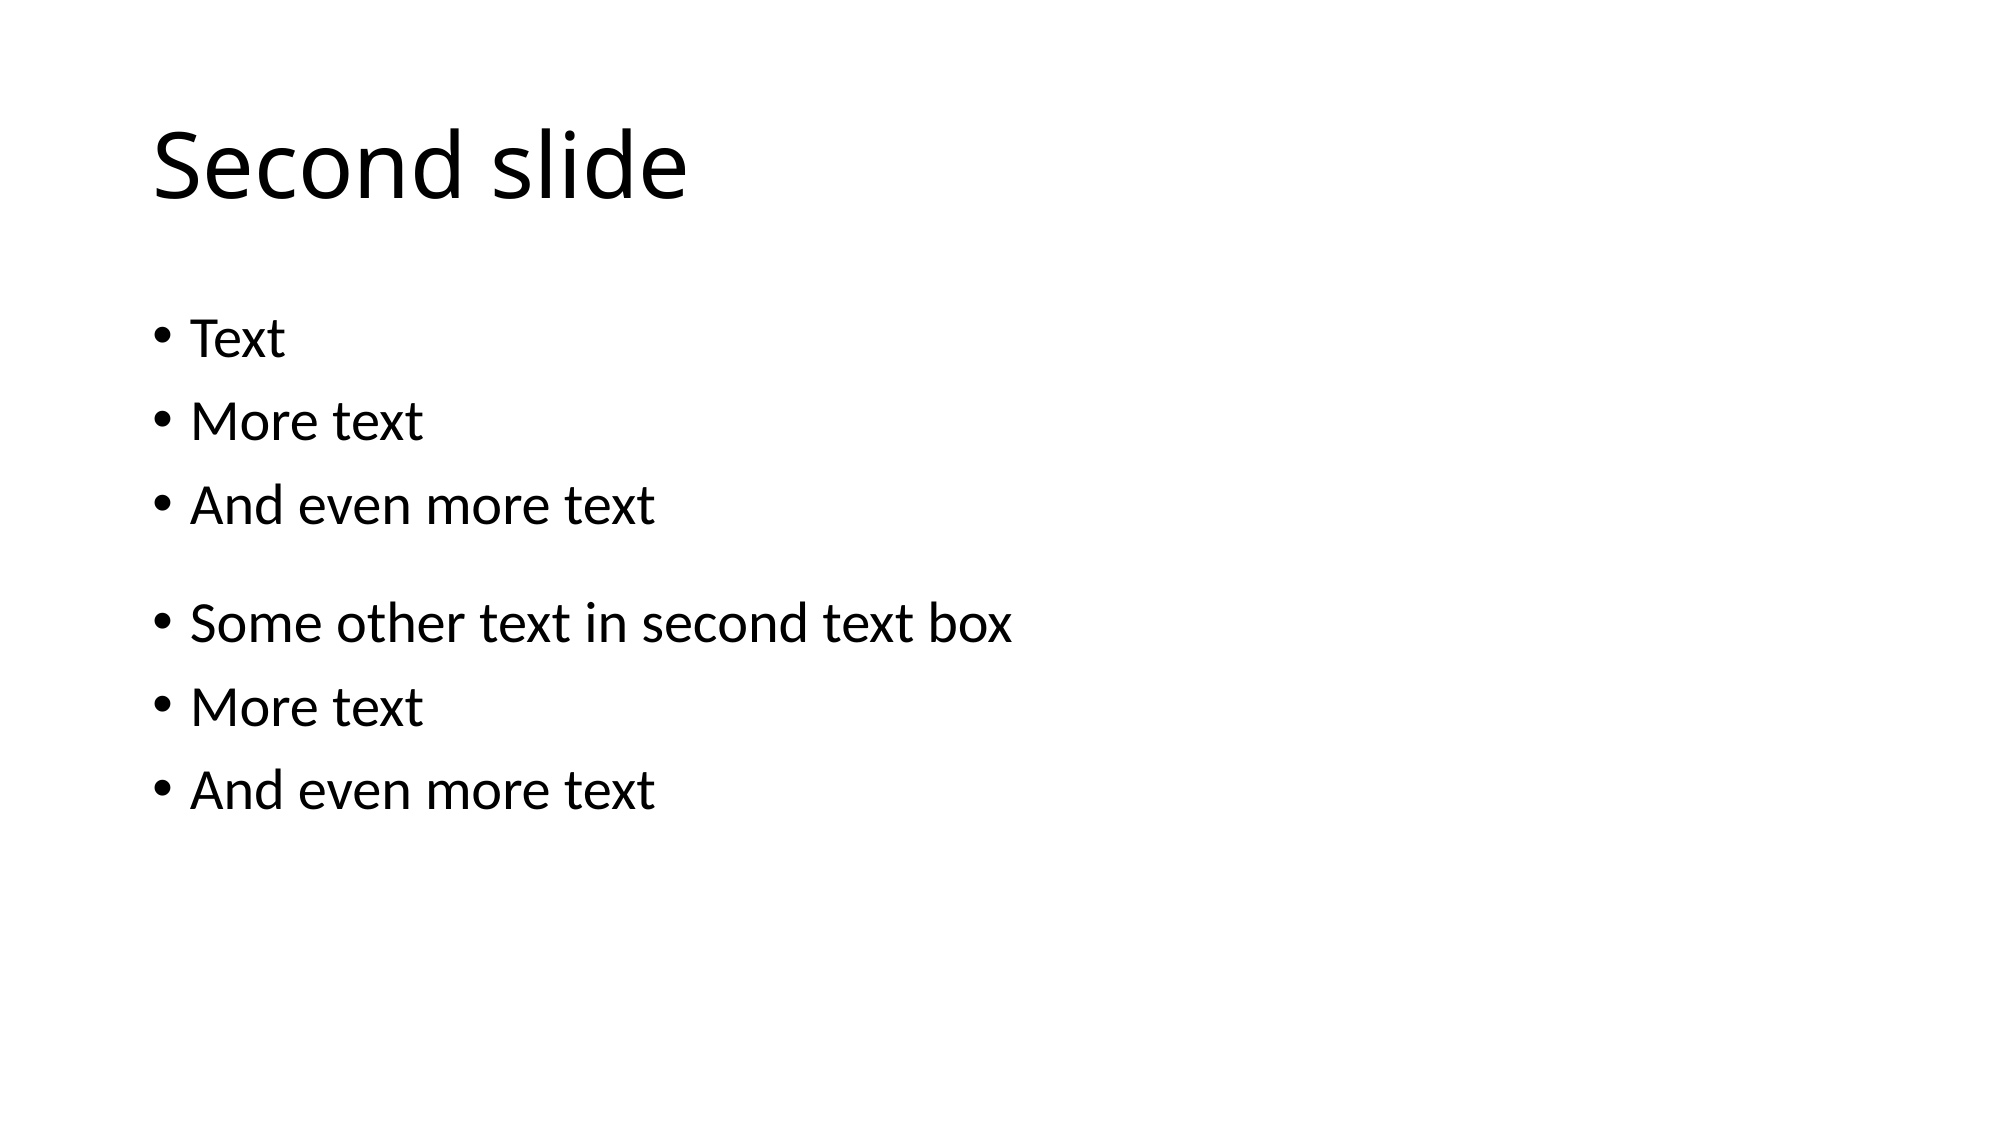

# Second slide
Text
More text
And even more text
Some other text in second text box
More text
And even more text